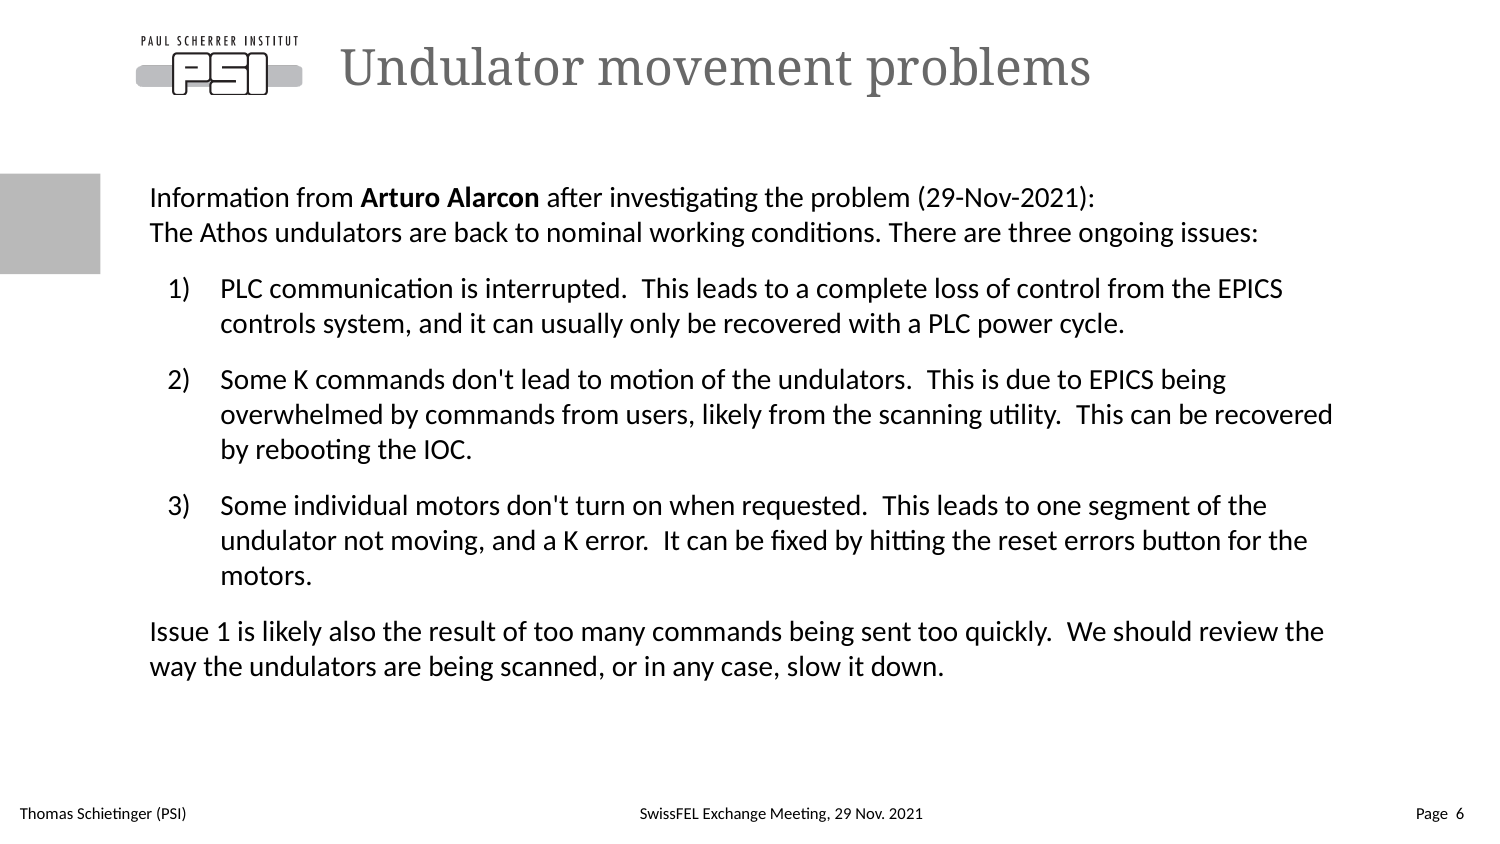

Undulator movement problems
# Information from Arturo Alarcon after investigating the problem (29-Nov-2021): The Athos undulators are back to nominal working conditions. There are three ongoing issues:
PLC communication is interrupted.  This leads to a complete loss of control from the EPICS controls system, and it can usually only be recovered with a PLC power cycle.
Some K commands don't lead to motion of the undulators.  This is due to EPICS being overwhelmed by commands from users, likely from the scanning utility.  This can be recovered by rebooting the IOC.
Some individual motors don't turn on when requested.  This leads to one segment of the undulator not moving, and a K error.  It can be fixed by hitting the reset errors button for the motors.
Issue 1 is likely also the result of too many commands being sent too quickly.  We should review the way the undulators are being scanned, or in any case, slow it down.